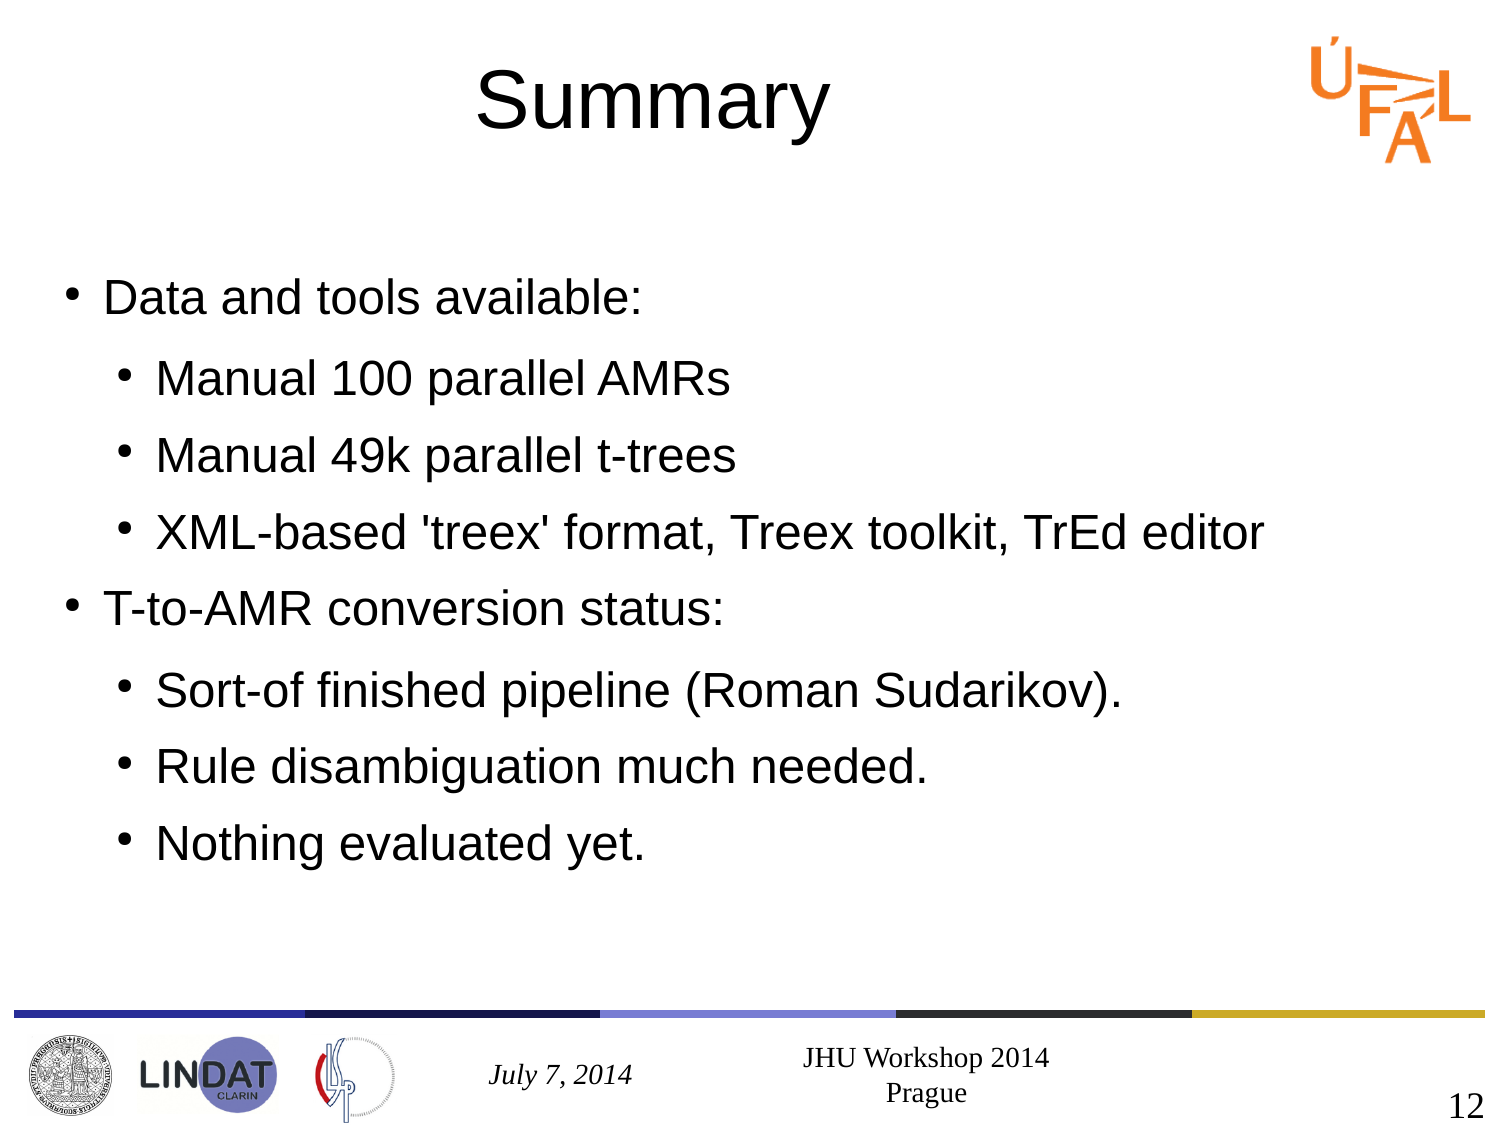

# Summary
Data and tools available:
Manual 100 parallel AMRs
Manual 49k parallel t-trees
XML-based 'treex' format, Treex toolkit, TrEd editor
T-to-AMR conversion status:
Sort-of finished pipeline (Roman Sudarikov).
Rule disambiguation much needed.
Nothing evaluated yet.
JHU Workshop 2014 Prague
July 7, 2014